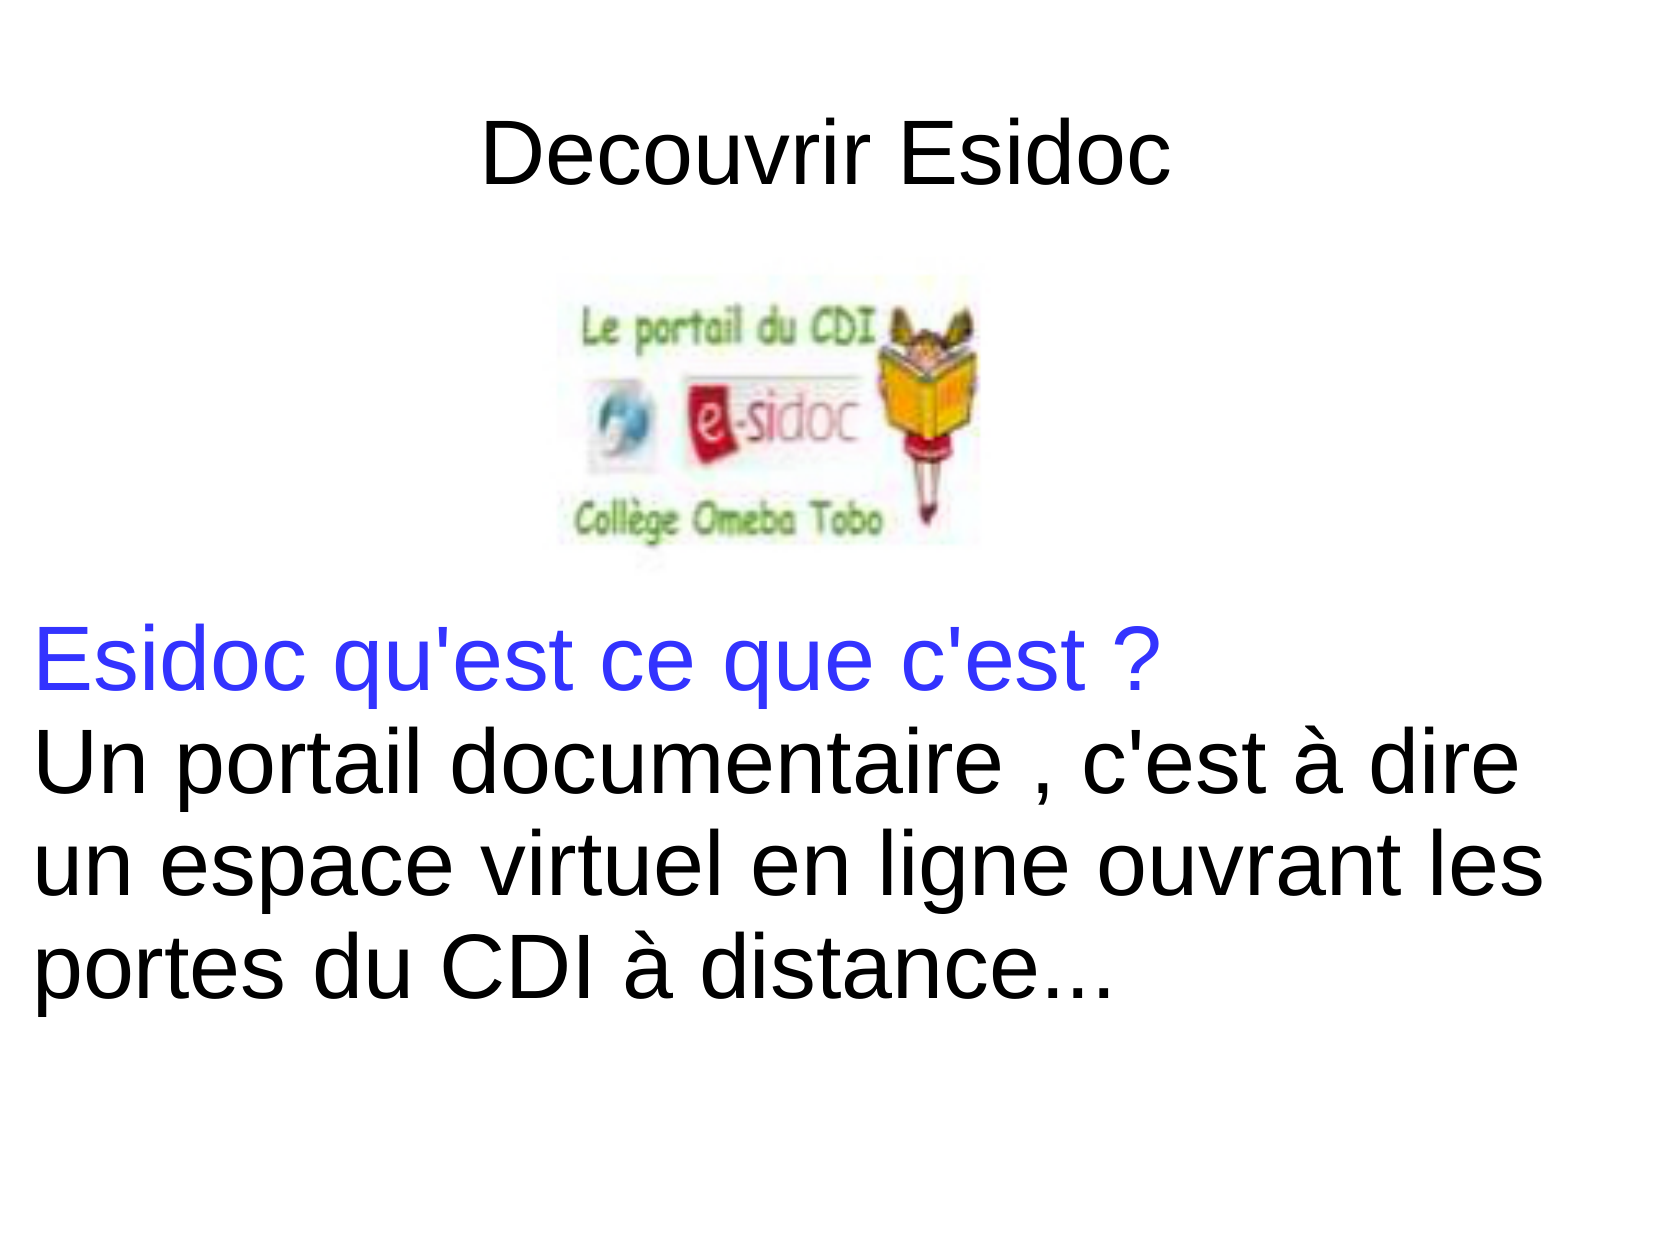

# Decouvrir Esidoc
Esidoc qu'est ce que c'est ?
Un portail documentaire , c'est à dire un espace virtuel en ligne ouvrant les portes du CDI à distance...